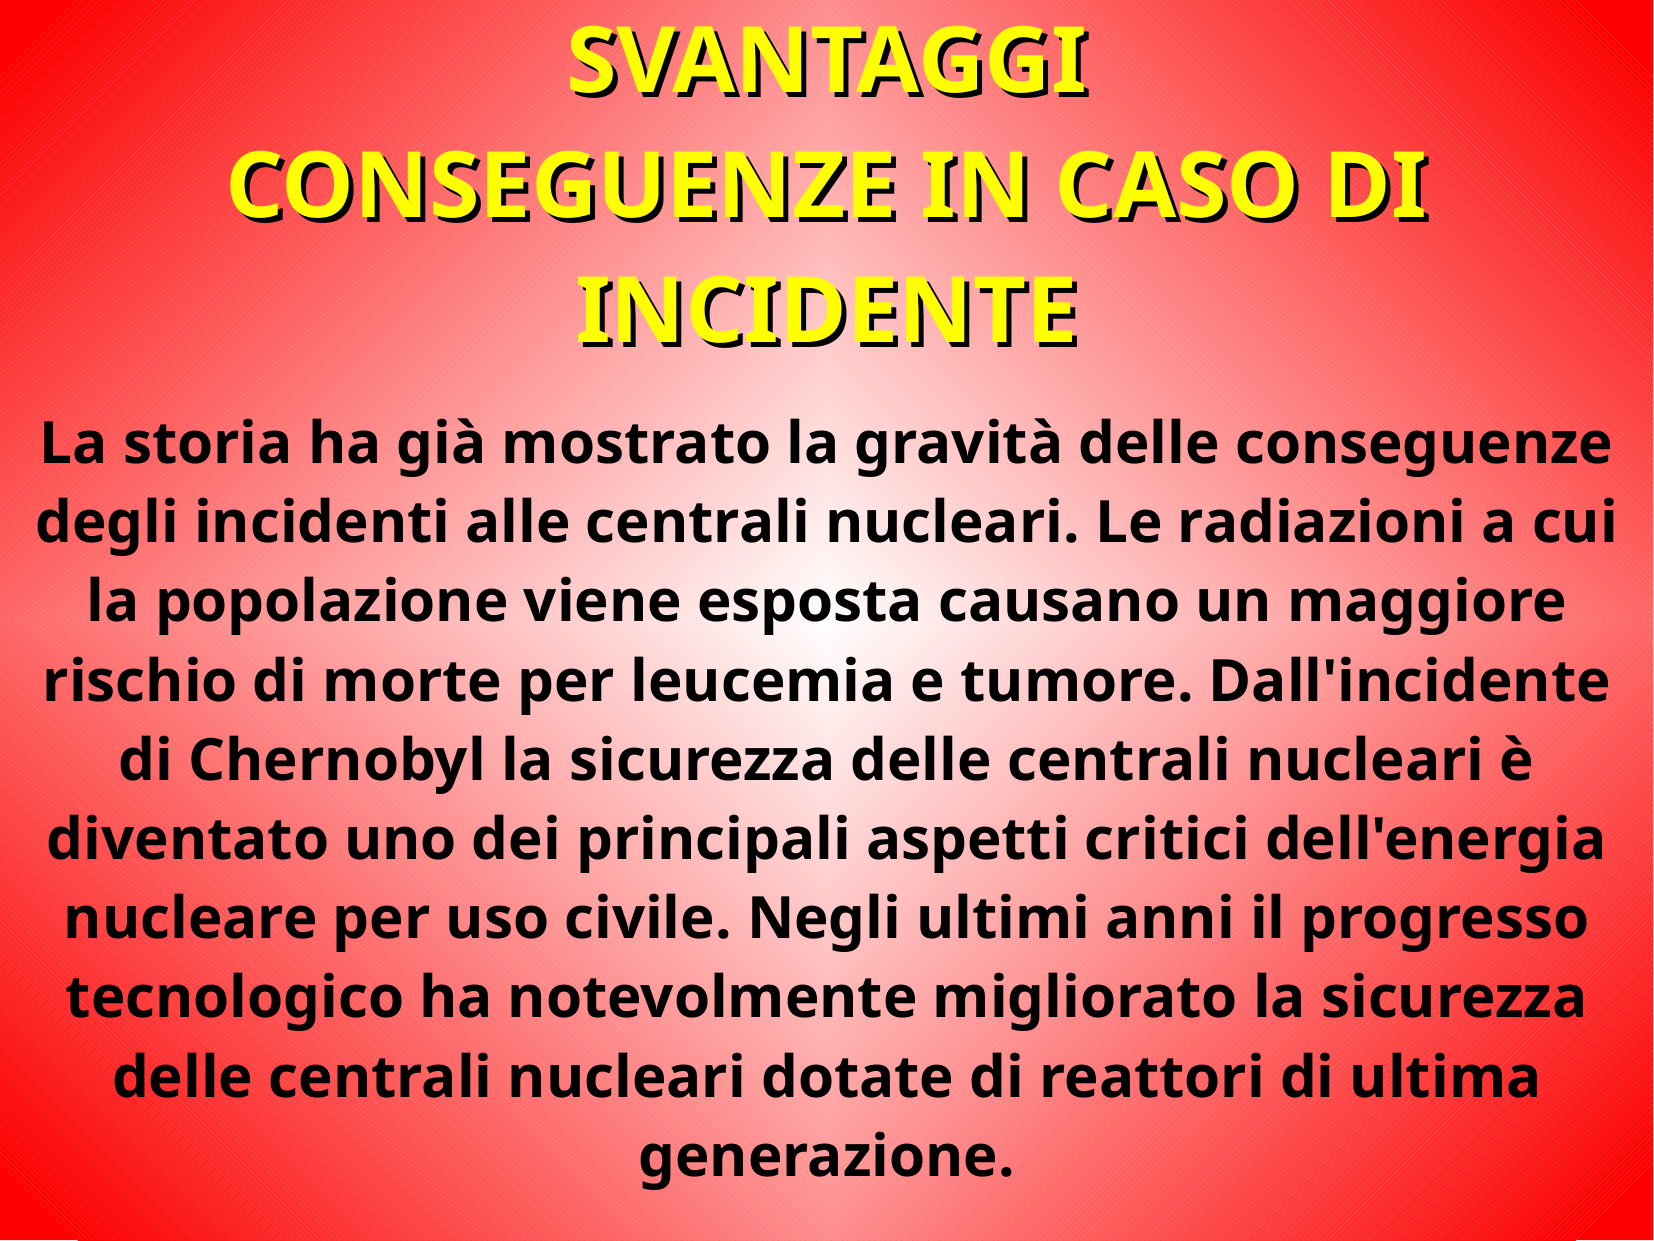

# SVANTAGGI CONSEGUENZE IN CASO DI INCIDENTE
La storia ha già mostrato la gravità delle conseguenze degli incidenti alle centrali nucleari. Le radiazioni a cui la popolazione viene esposta causano un maggiore rischio di morte per leucemia e tumore. Dall'incidente di Chernobyl la sicurezza delle centrali nucleari è diventato uno dei principali aspetti critici dell'energia nucleare per uso civile. Negli ultimi anni il progresso tecnologico ha notevolmente migliorato la sicurezza delle centrali nucleari dotate di reattori di ultima generazione.